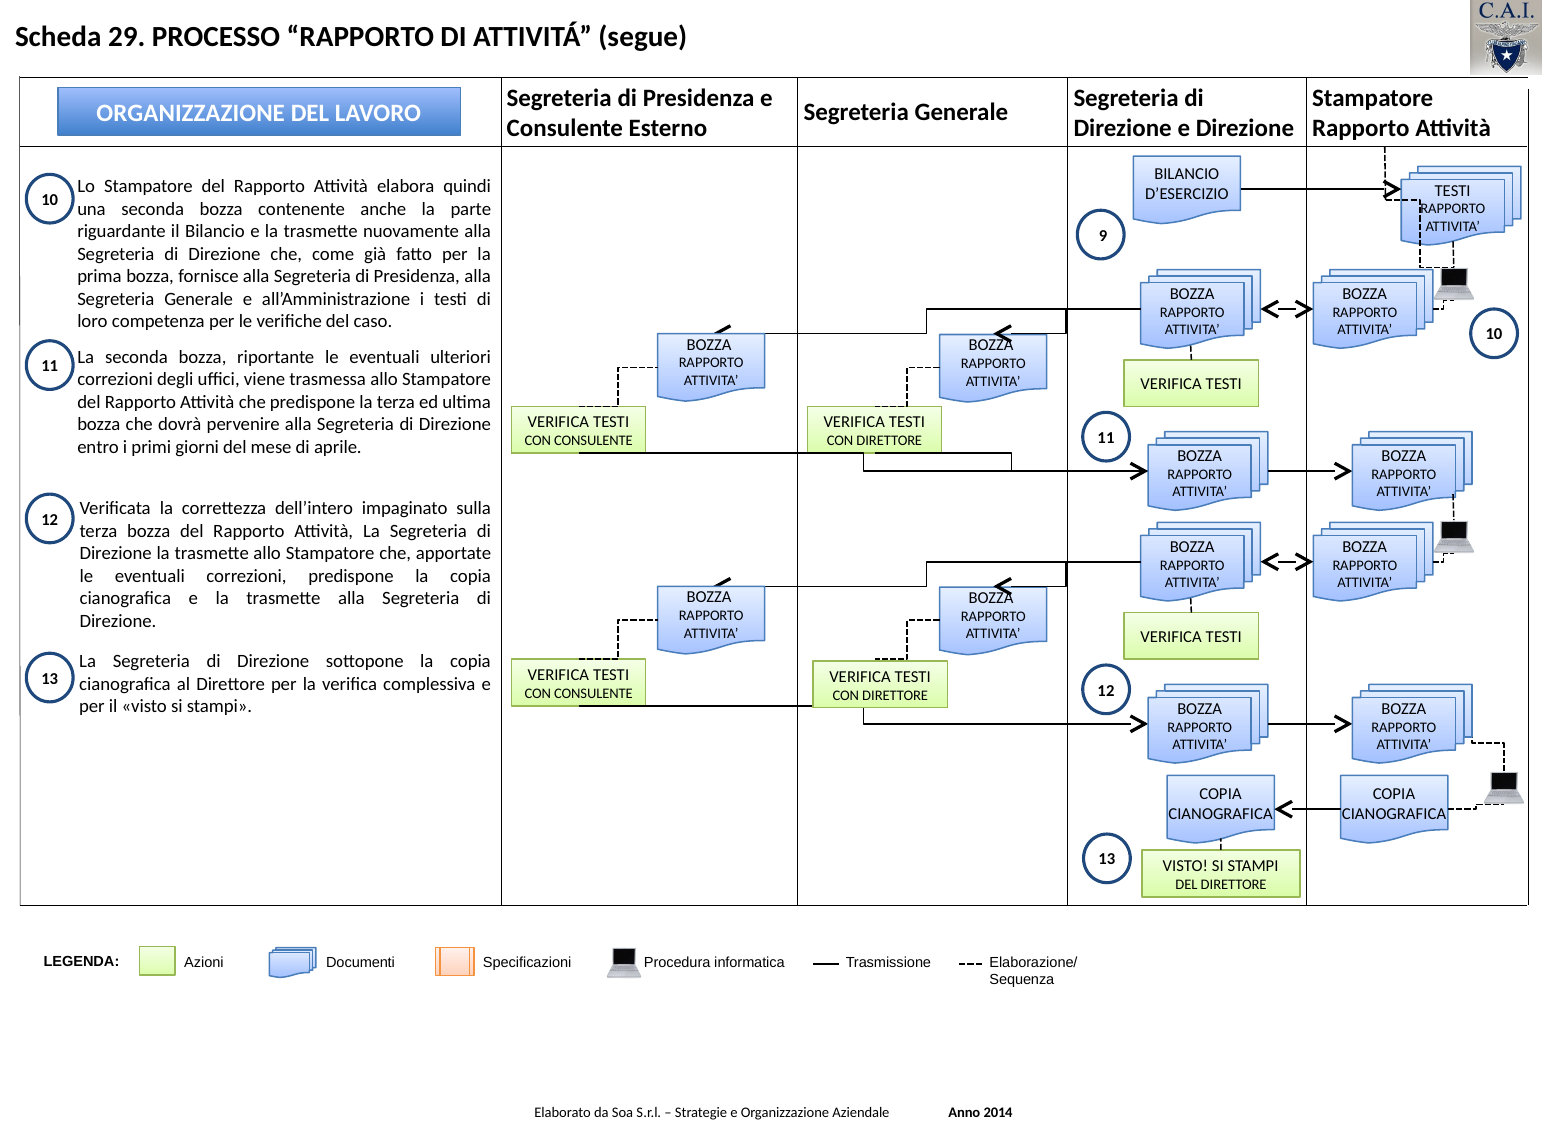

Scheda 29. PROCESSO “RAPPORTO DI ATTIVITÁ” (segue)
Segreteria Generale
Stampatore Rapporto Attività
Segreteria di Presidenza e Consulente Esterno
Segreteria di Direzione e Direzione
ORGANIZZAZIONE DEL LAVORO
BILANCIO D’ESERCIZIO
Lo Stampatore del Rapporto Attività elabora quindi una seconda bozza contenente anche la parte riguardante il Bilancio e la trasmette nuovamente alla Segreteria di Direzione che, come già fatto per la prima bozza, fornisce alla Segreteria di Presidenza, alla Segreteria Generale e all’Amministrazione i testi di loro competenza per le verifiche del caso.
TESTI RAPPORTO ATTIVITA’
10
9
BOZZA
RAPPORTO ATTIVITA’
BOZZA
RAPPORTO ATTIVITA’
10
BOZZA
RAPPORTO ATTIVITA’
BOZZA
RAPPORTO ATTIVITA’
La seconda bozza, riportante le eventuali ulteriori correzioni degli uffici, viene trasmessa allo Stampatore del Rapporto Attività che predispone la terza ed ultima bozza che dovrà pervenire alla Segreteria di Direzione entro i primi giorni del mese di aprile.
11
VERIFICA TESTI
VERIFICA TESTI
CON CONSULENTE
VERIFICA TESTI
CON DIRETTORE
11
BOZZA
RAPPORTO ATTIVITA’
BOZZA
RAPPORTO ATTIVITA’
Verificata la correttezza dell’intero impaginato sulla terza bozza del Rapporto Attività, La Segreteria di Direzione la trasmette allo Stampatore che, apportate le eventuali correzioni, predispone la copia cianografica e la trasmette alla Segreteria di Direzione.
12
BOZZA
RAPPORTO ATTIVITA’
BOZZA
RAPPORTO ATTIVITA’
BOZZA
RAPPORTO ATTIVITA’
BOZZA
RAPPORTO ATTIVITA’
VERIFICA TESTI
La Segreteria di Direzione sottopone la copia cianografica al Direttore per la verifica complessiva e per il «visto si stampi».
13
VERIFICA TESTI
CON CONSULENTE
VERIFICA TESTI
CON DIRETTORE
12
BOZZA
RAPPORTO ATTIVITA’
BOZZA
RAPPORTO ATTIVITA’
COPIA CIANOGRAFICA
COPIA CIANOGRAFICA
13
VISTO! SI STAMPI
DEL DIRETTORE
LEGENDA:
Azioni
Elaborazione/Sequenza
Documenti
Procedura informatica
Trasmissione
Specificazioni
Elaborato da Soa S.r.l. – Strategie e Organizzazione Aziendale Anno 2014